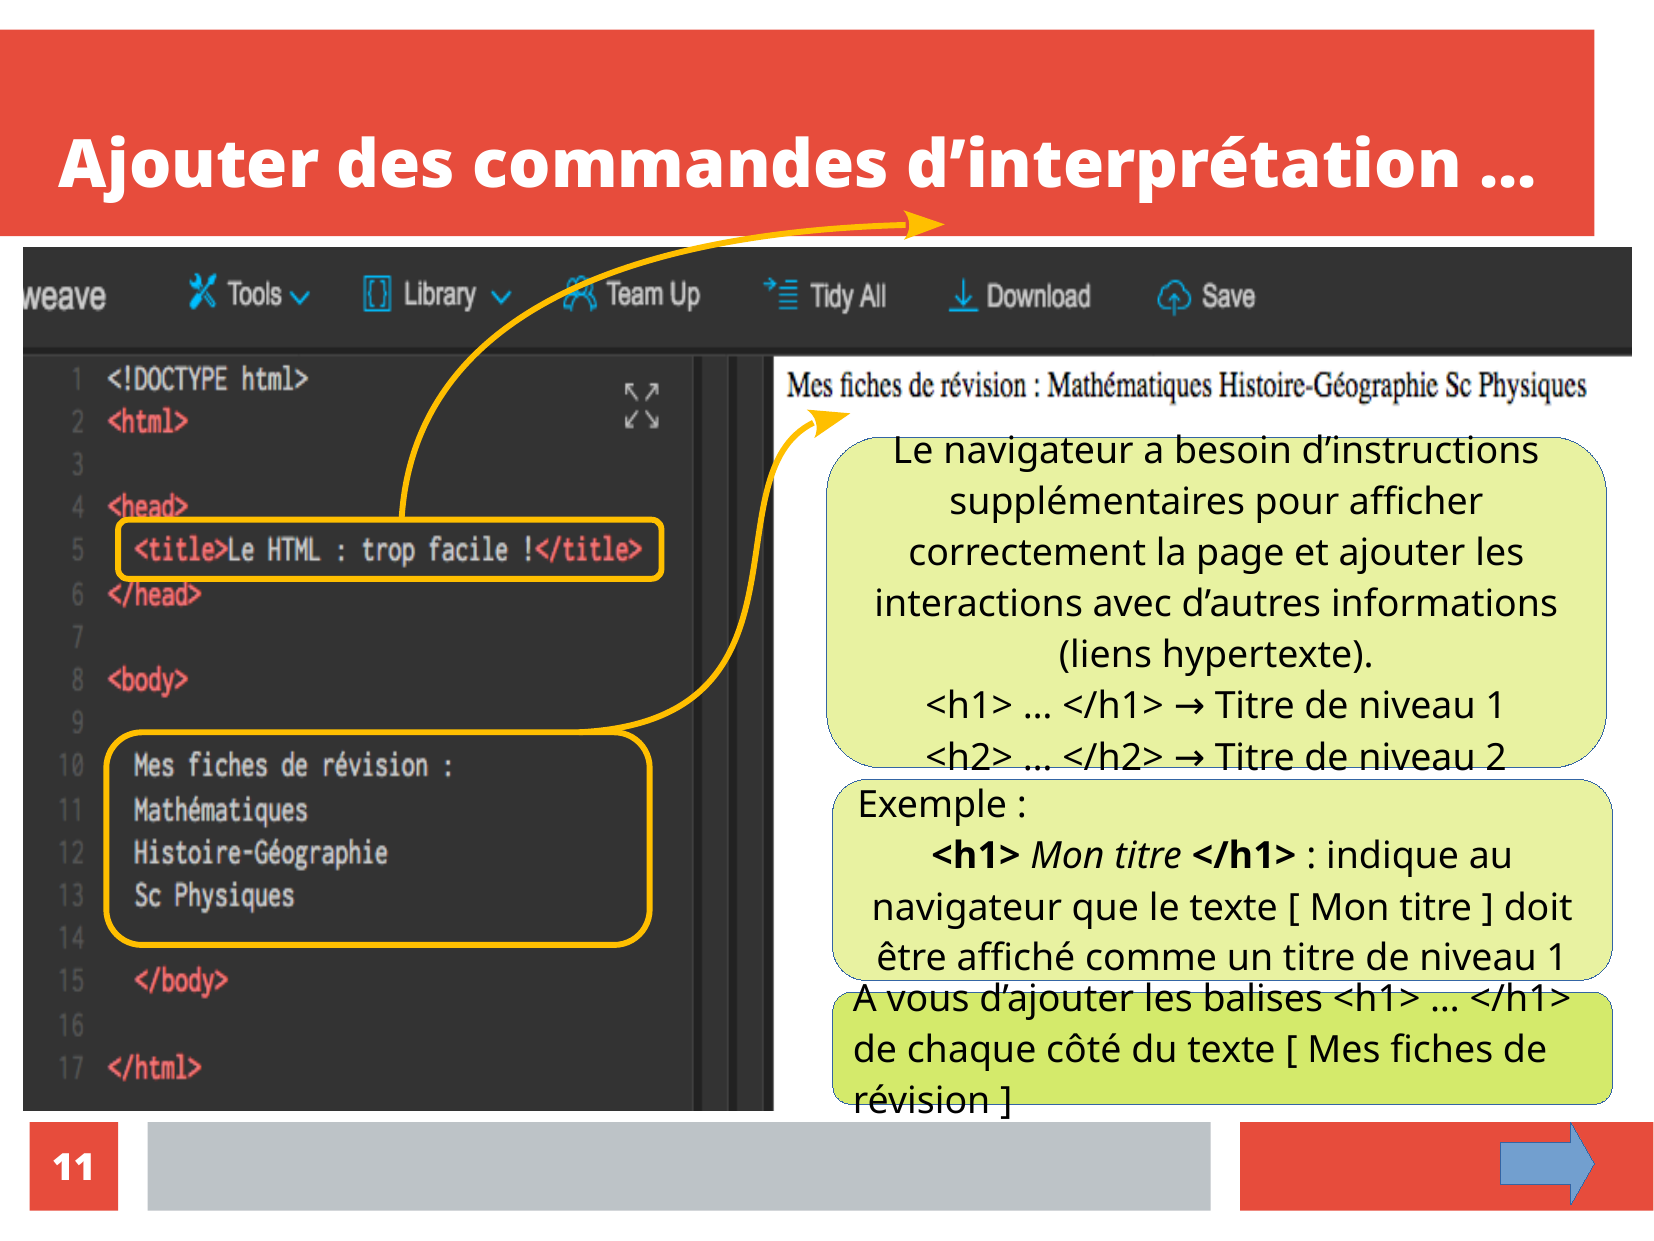

# Ajouter des commandes d’interprétation ...
Le navigateur a besoin d’instructions supplémentaires pour afficher correctement la page et ajouter les interactions avec d’autres informations (liens hypertexte).
<h1> … </h1> → Titre de niveau 1
<h2> … </h2> → Titre de niveau 2
Exemple :
<h1> Mon titre </h1> : indique au navigateur que le texte [ Mon titre ] doit être affiché comme un titre de niveau 1
A vous d’ajouter les balises <h1> … </h1> de chaque côté du texte [ Mes fiches de révision ]
11